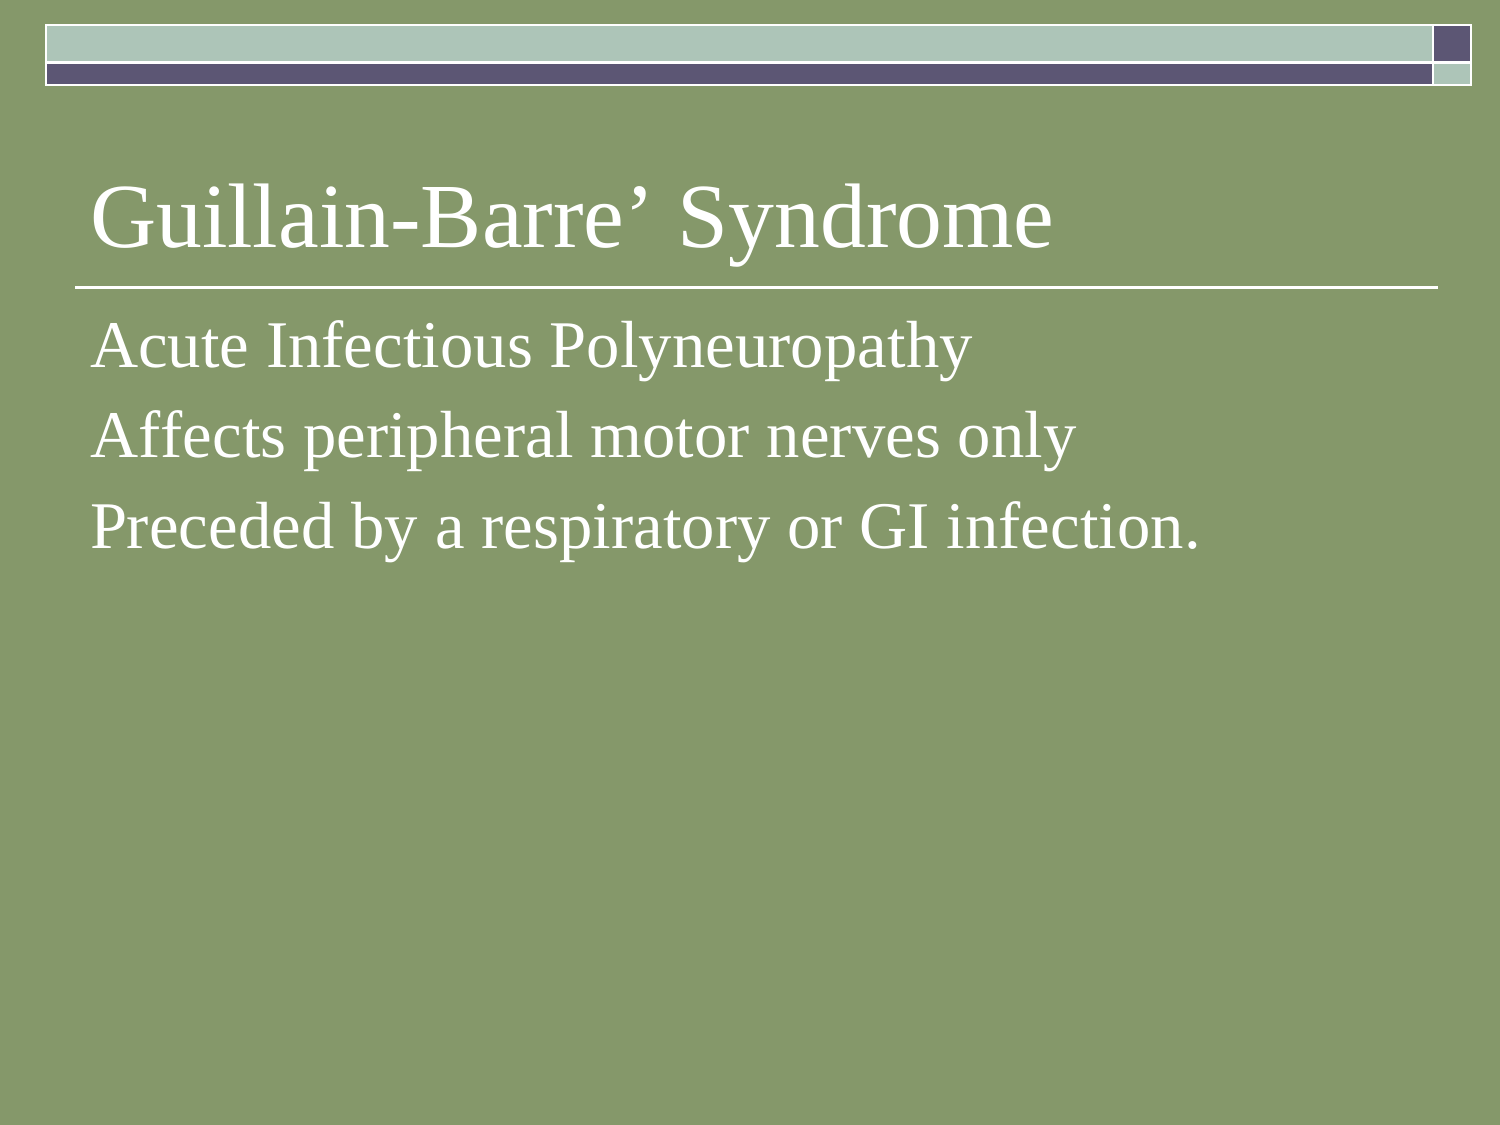

# Guillain-Barre’ Syndrome
Acute Infectious Polyneuropathy
Affects peripheral motor nerves only
Preceded by a respiratory or GI infection.